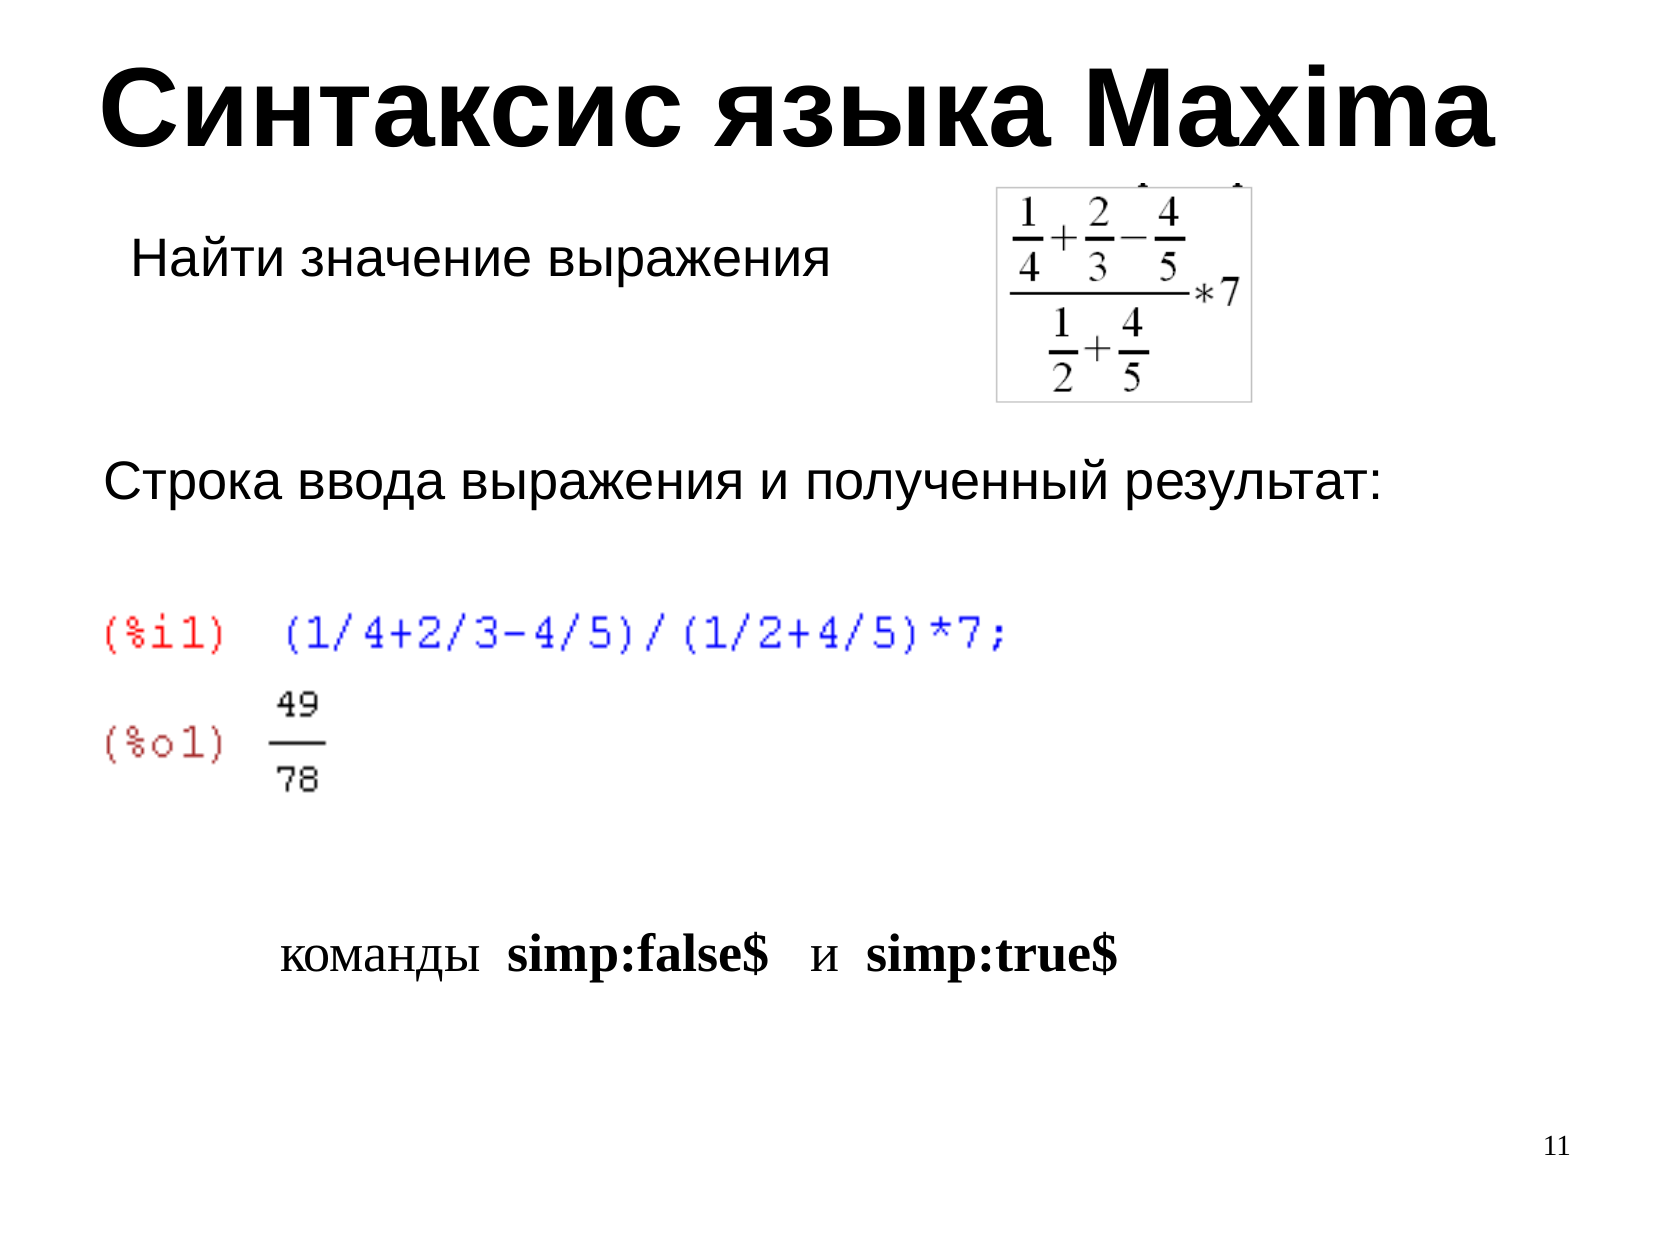

Синтаксис языка Maxima
Найти значение выражения
Строка ввода выражения и полученный результат:
команды simp:false$ и simp:true$
11